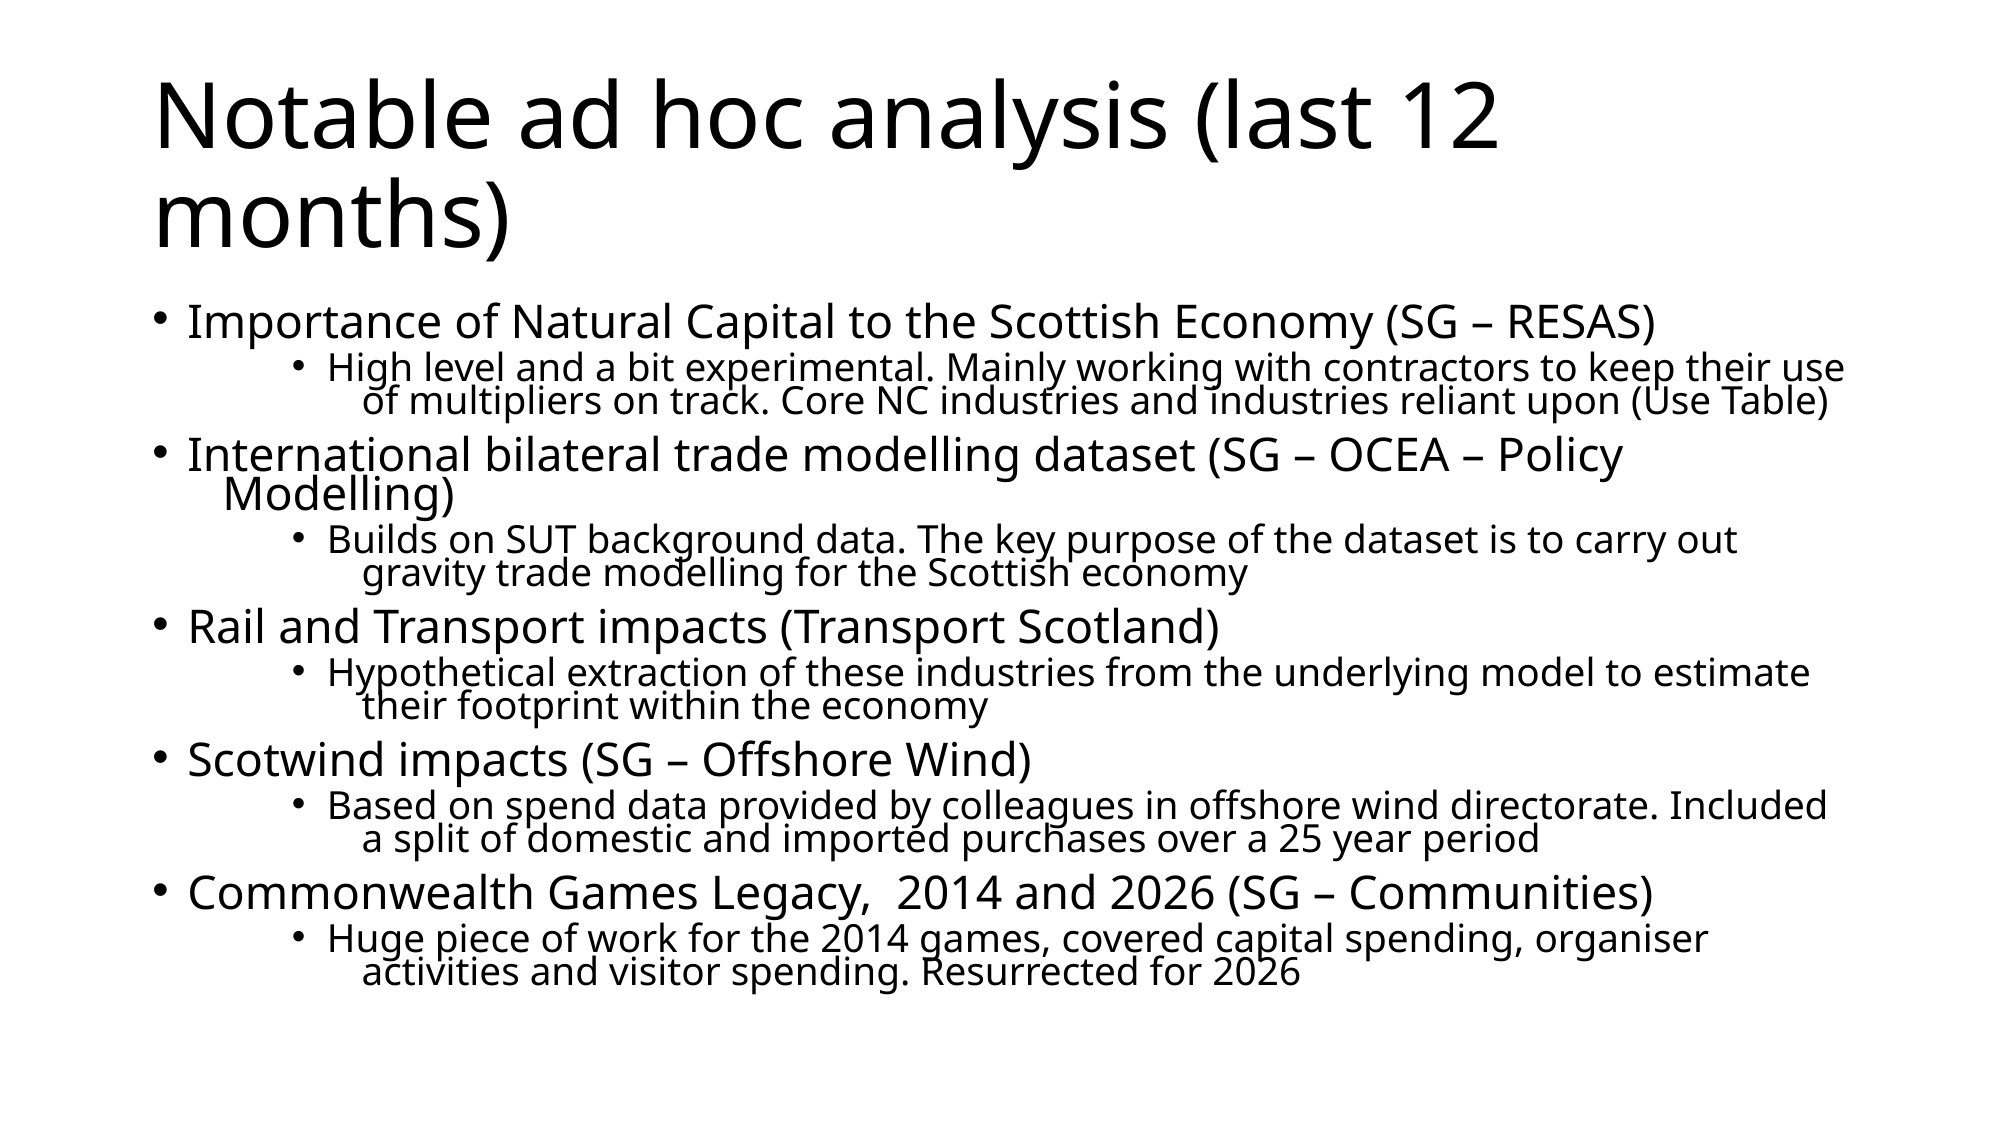

# Notable ad hoc analysis (last 12 months)
Importance of Natural Capital to the Scottish Economy (SG – RESAS)
High level and a bit experimental. Mainly working with contractors to keep their use of multipliers on track. Core NC industries and industries reliant upon (Use Table)
International bilateral trade modelling dataset (SG – OCEA – Policy Modelling)
Builds on SUT background data. The key purpose of the dataset is to carry out gravity trade modelling for the Scottish economy
Rail and Transport impacts (Transport Scotland)
Hypothetical extraction of these industries from the underlying model to estimate their footprint within the economy
Scotwind impacts (SG – Offshore Wind)
Based on spend data provided by colleagues in offshore wind directorate. Included a split of domestic and imported purchases over a 25 year period
Commonwealth Games Legacy, 2014 and 2026 (SG – Communities)
Huge piece of work for the 2014 games, covered capital spending, organiser activities and visitor spending. Resurrected for 2026